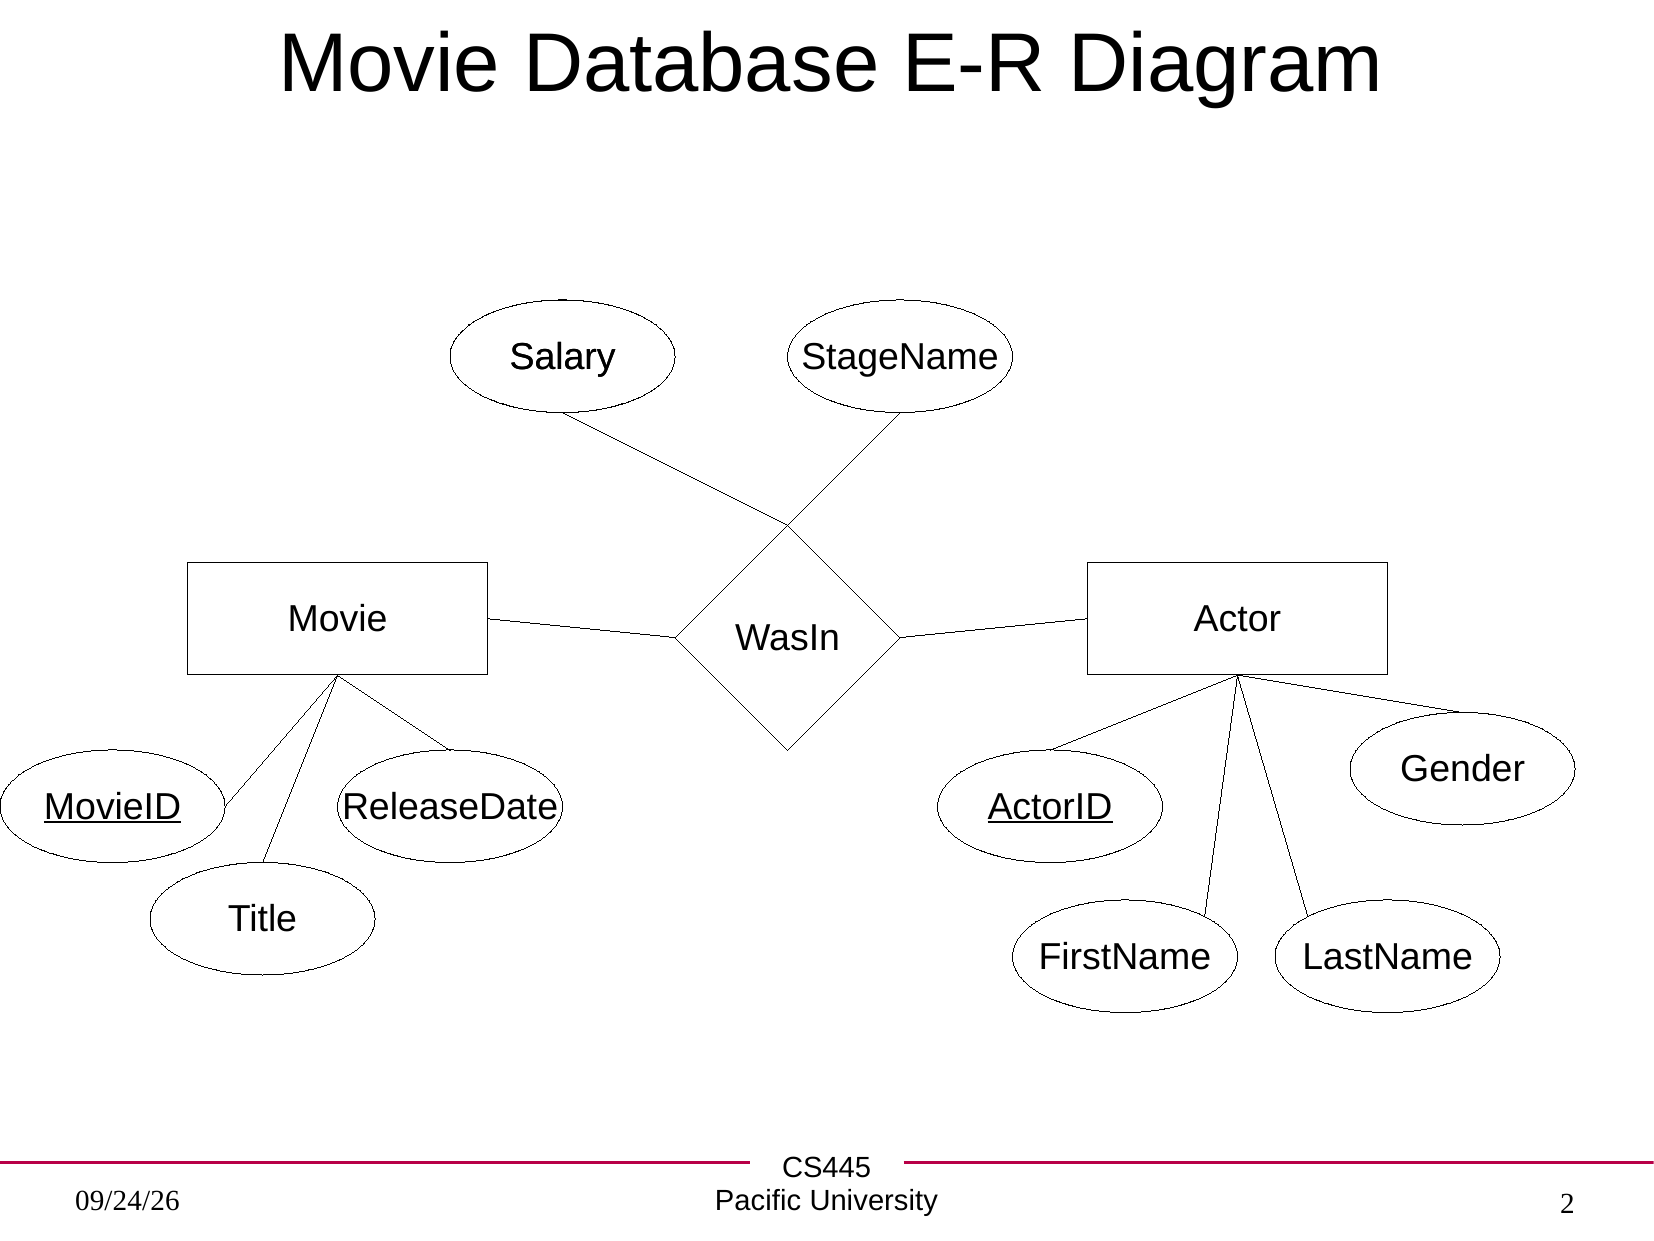

# Movie Database E-R Diagram
Salary
StageName
Salary
WasIn
Movie
Actor
Gender
MovieID
ReleaseDate
ActorID
Title
FirstName
LastName